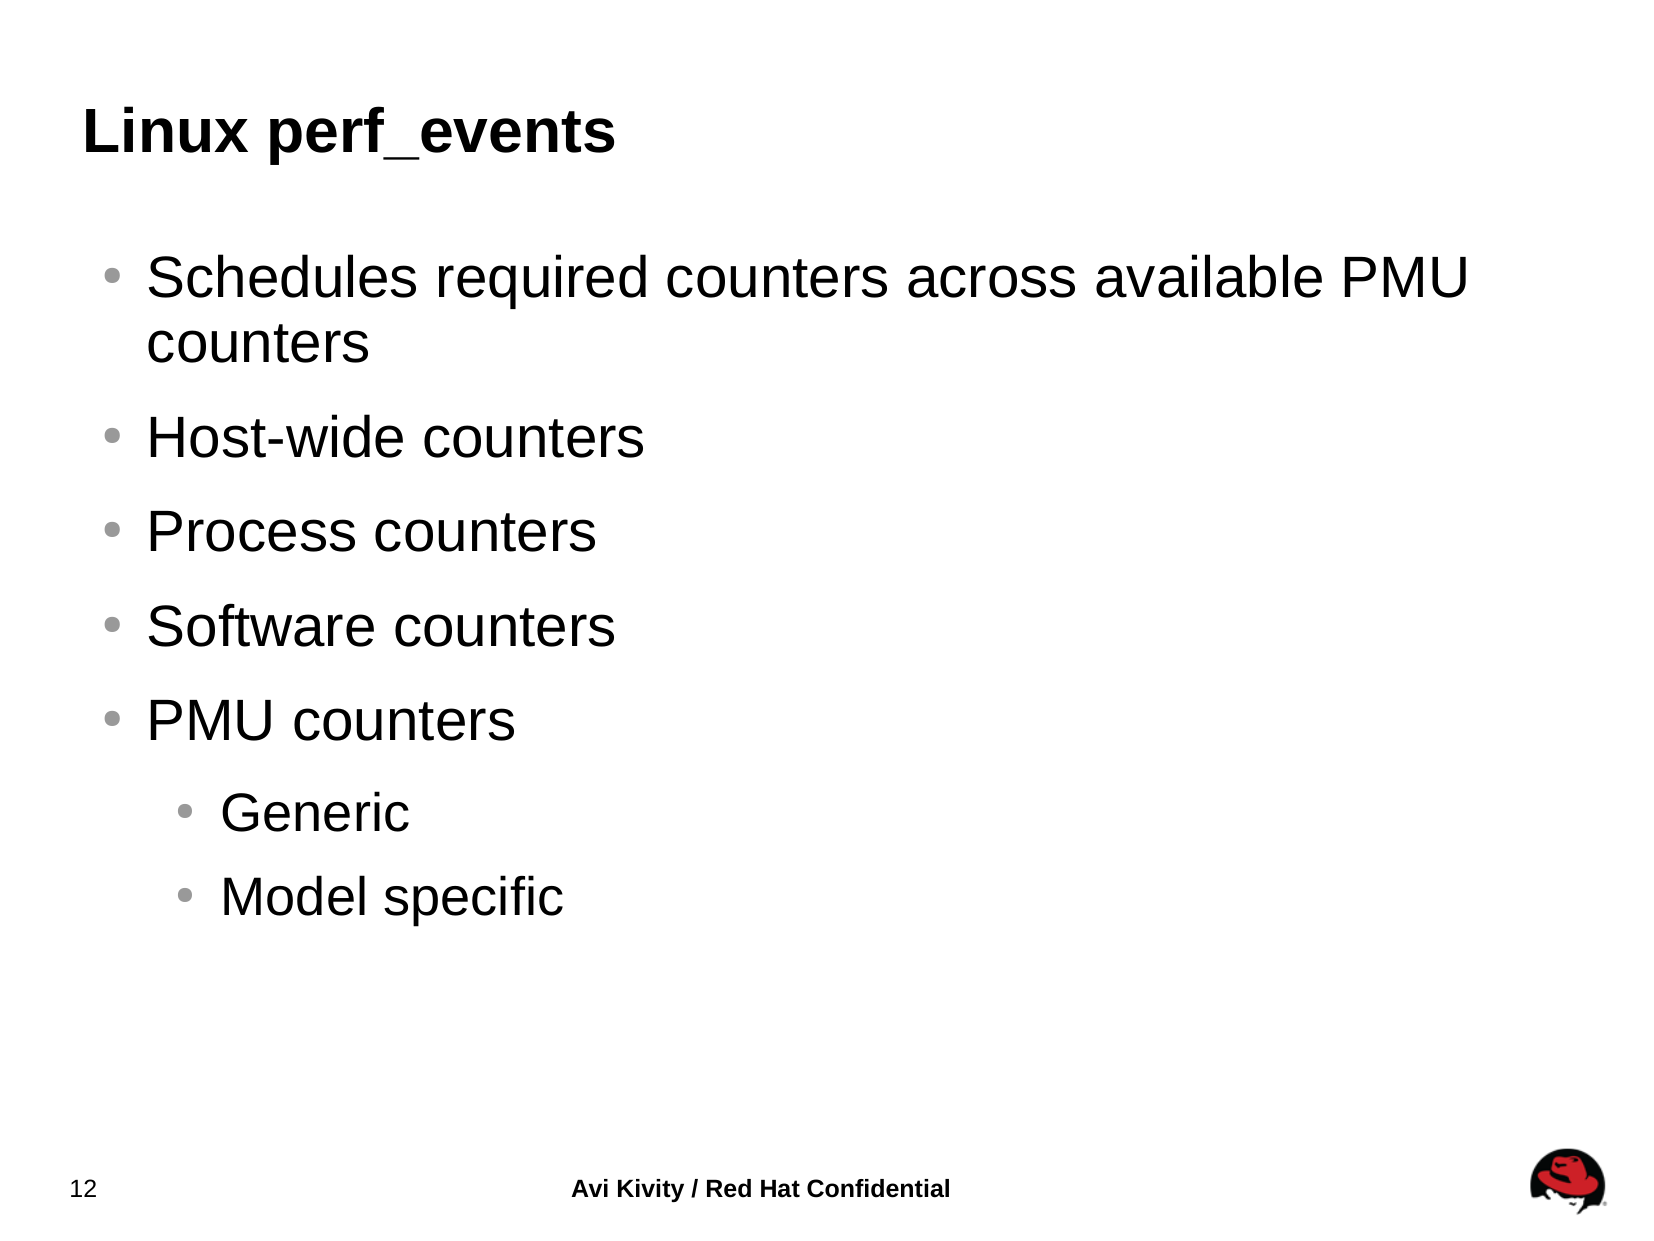

# Linux perf_events
Schedules required counters across available PMU counters
Host-wide counters
Process counters
Software counters
PMU counters
Generic
Model specific